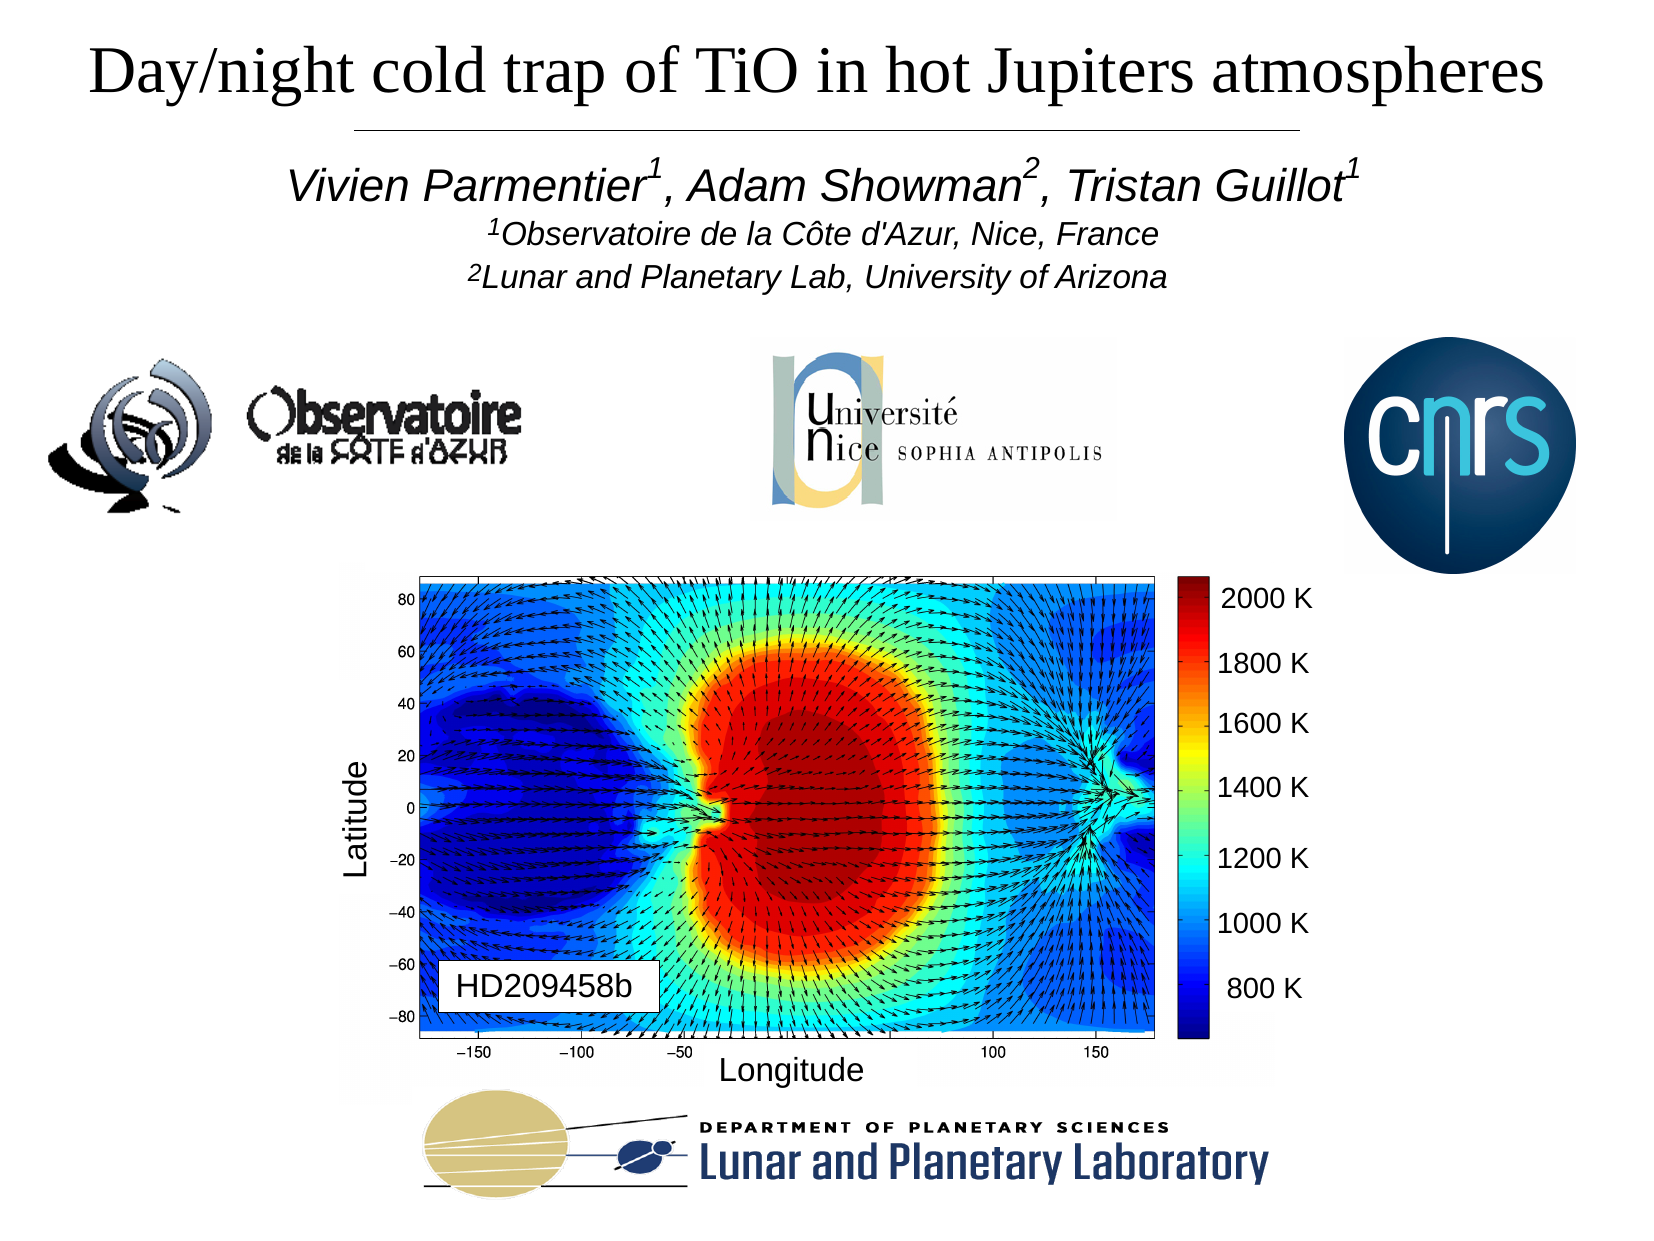

Day/night cold trap of TiO in hot Jupiters atmospheres
Vivien Parmentier1, Adam Showman2, Tristan Guillot1
1Observatoire de la Côte d'Azur, Nice, France
2Lunar and Planetary Lab, University of Arizona
2000 K
1800 K
1600 K
Latitude
1400 K
1200 K
1000 K
HD209458b
800 K
Longitude